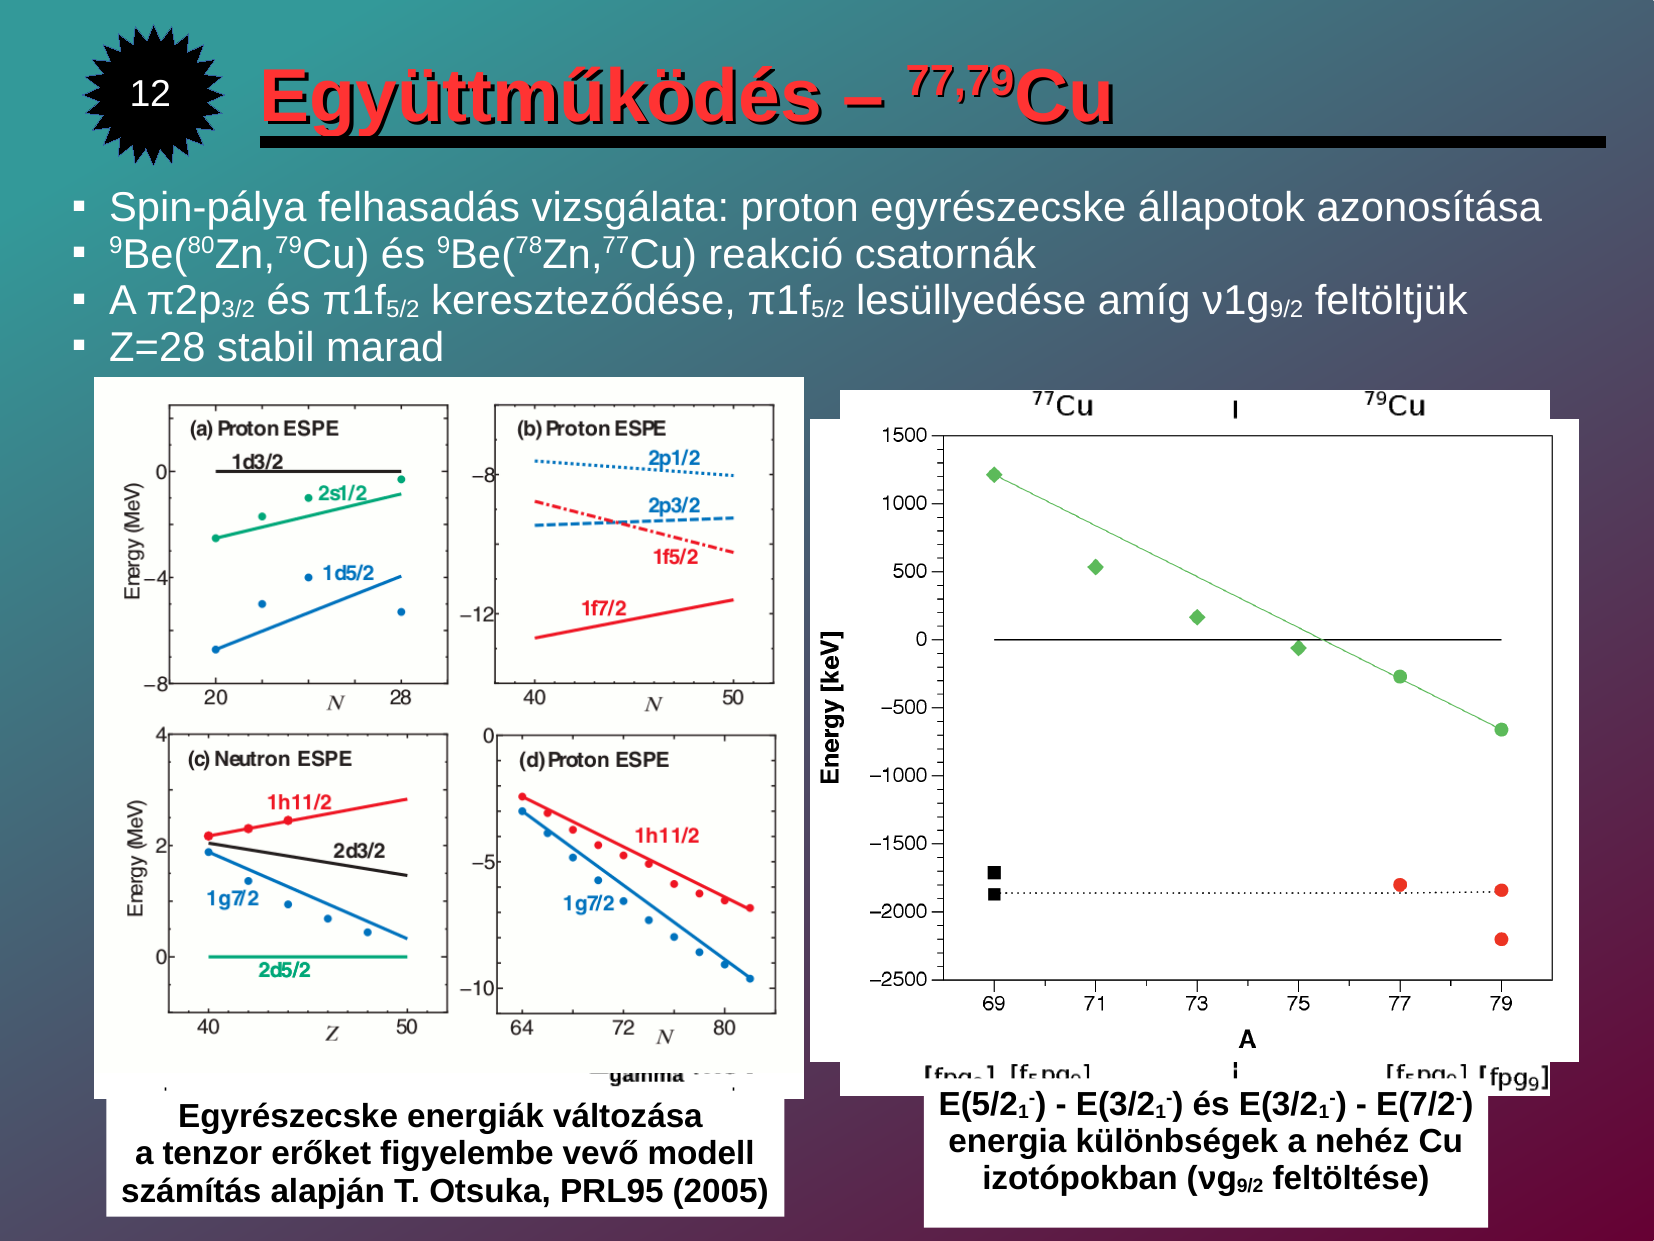

# Együttműködés – 77,79Cu
12
Spin-pálya felhasadás vizsgálata: proton egyrészecske állapotok azonosítása
9Be(80Zn,79Cu) és 9Be(78Zn,77Cu) reakció csatornák
A π2p3/2 és π1f5/2 kereszteződése, π1f5/2 lesüllyedése amíg ν1g9/2 feltöltjük
Z=28 stabil marad
79Cu
77Cu
E(5/21-) - E(3/21-) és E(3/21-) - E(7/2-)
energia különbségek a nehéz Cu
izotópokban (νg9/2 feltöltése)
Egyrészecske energiák változása
a tenzor erőket figyelembe vevő modell
számítás alapján T. Otsuka, PRL95 (2005)